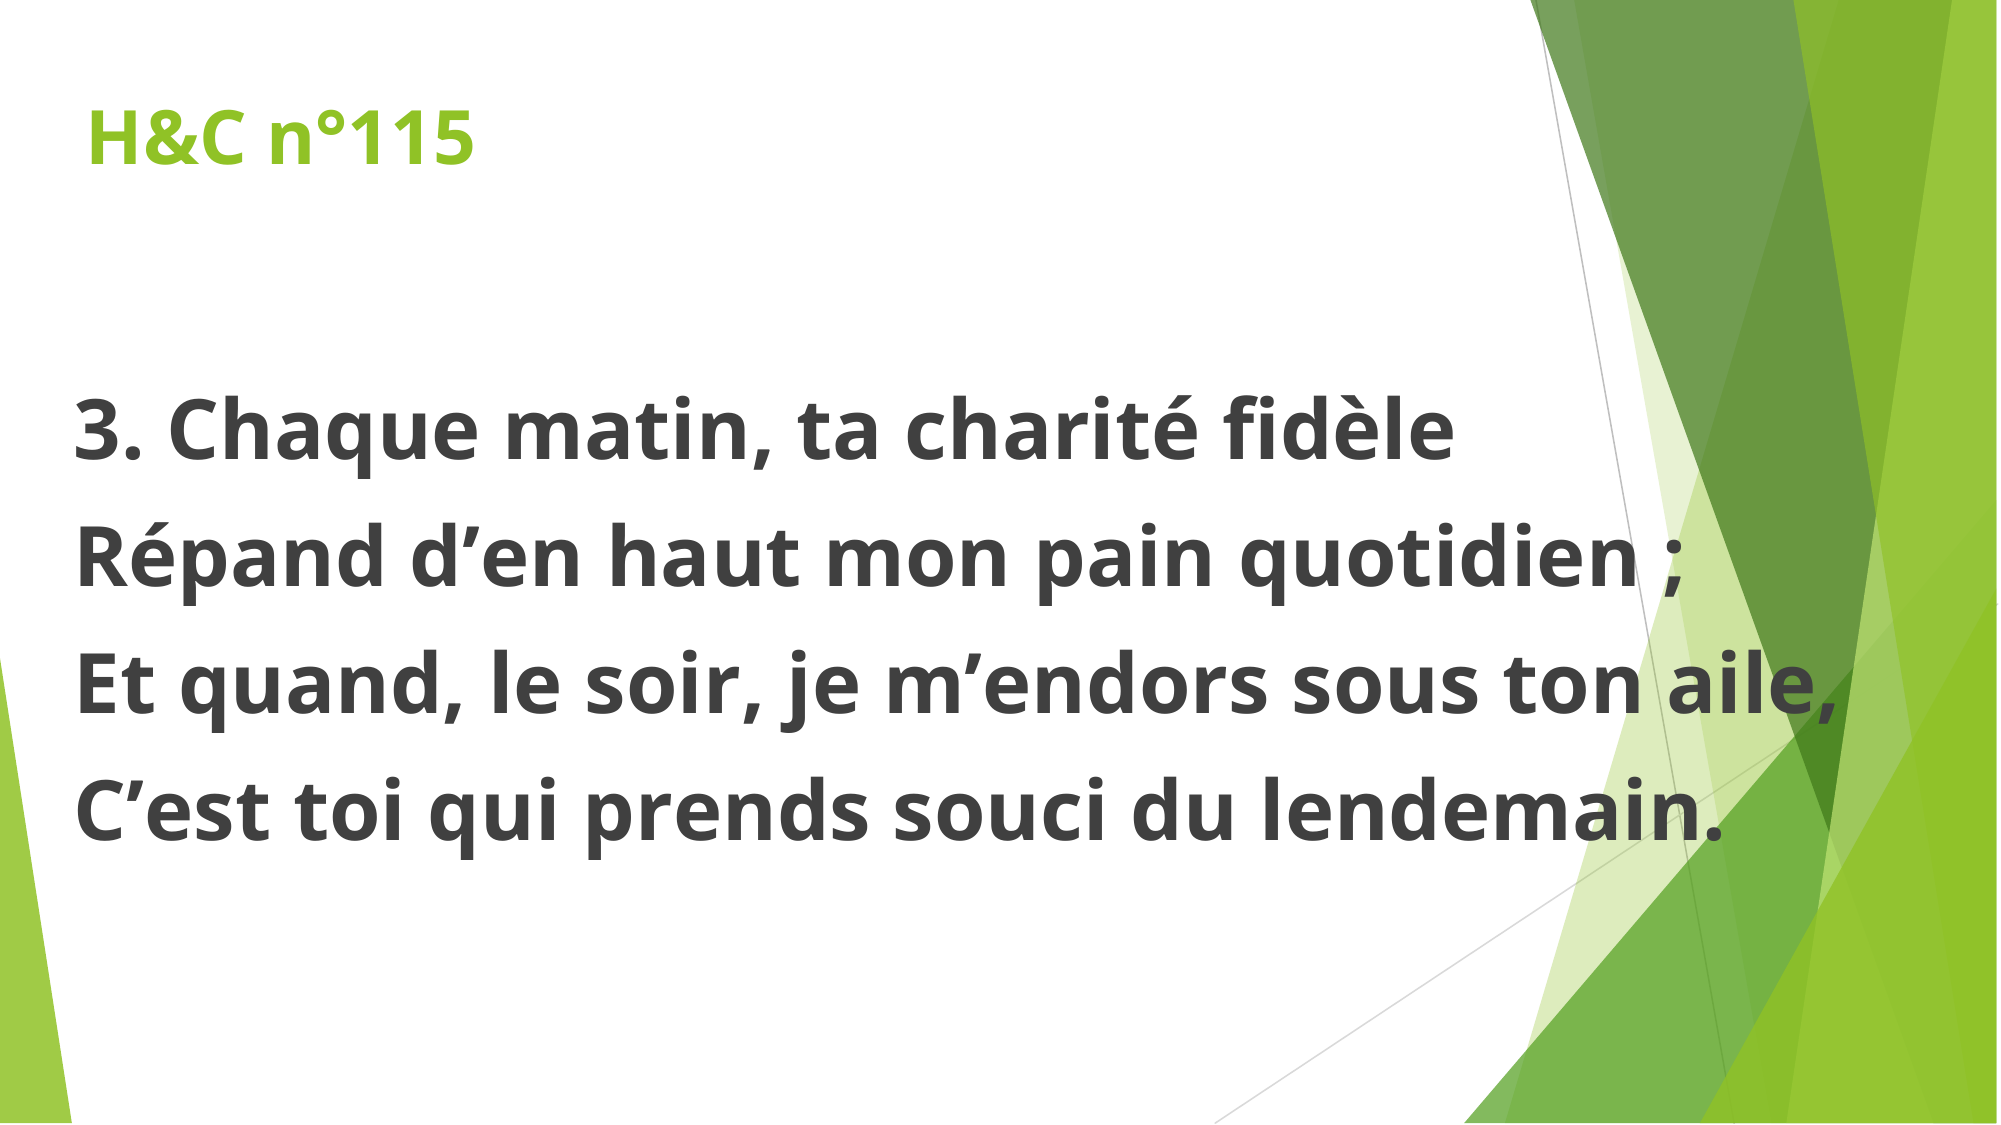

H&C n°115
3. Chaque matin, ta charité fidèle
Répand d’en haut mon pain quotidien ;
Et quand, le soir, je m’endors sous ton aile,
C’est toi qui prends souci du lendemain.